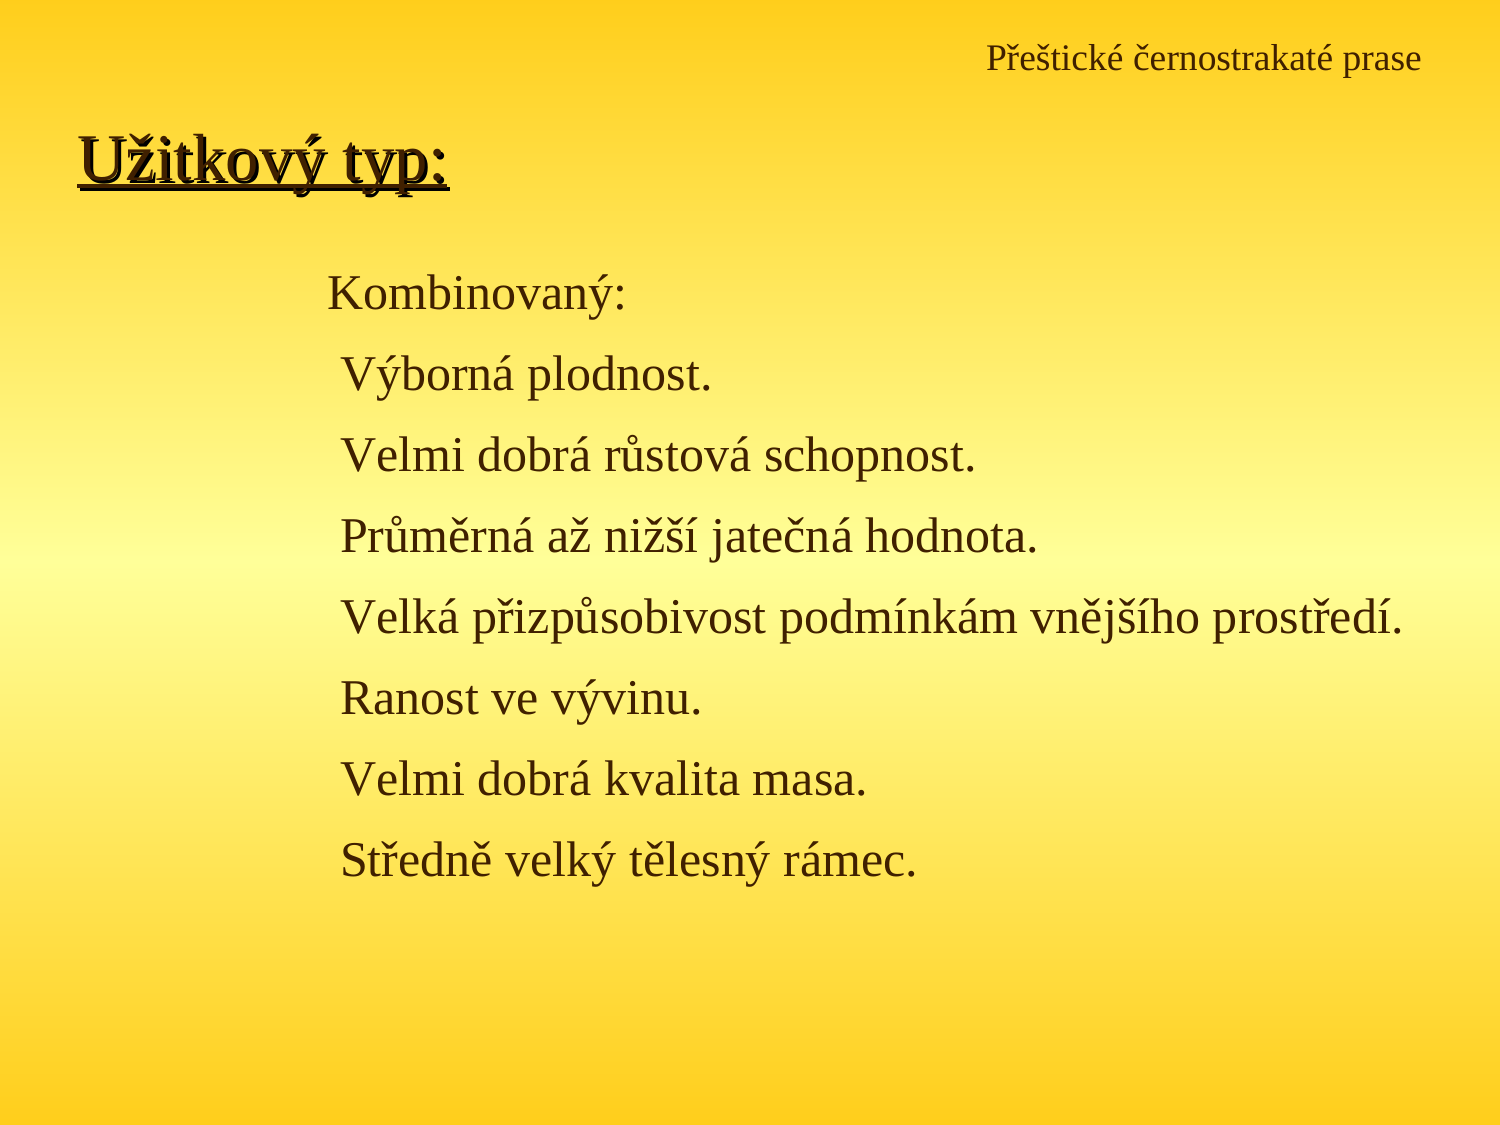

Přeštické černostrakaté prase
Užitkový typ:
Kombinovaný:
 Výborná plodnost.
 Velmi dobrá růstová schopnost.
 Průměrná až nižší jatečná hodnota.
 Velká přizpůsobivost podmínkám vnějšího prostředí.
 Ranost ve vývinu.
 Velmi dobrá kvalita masa.
 Středně velký tělesný rámec.